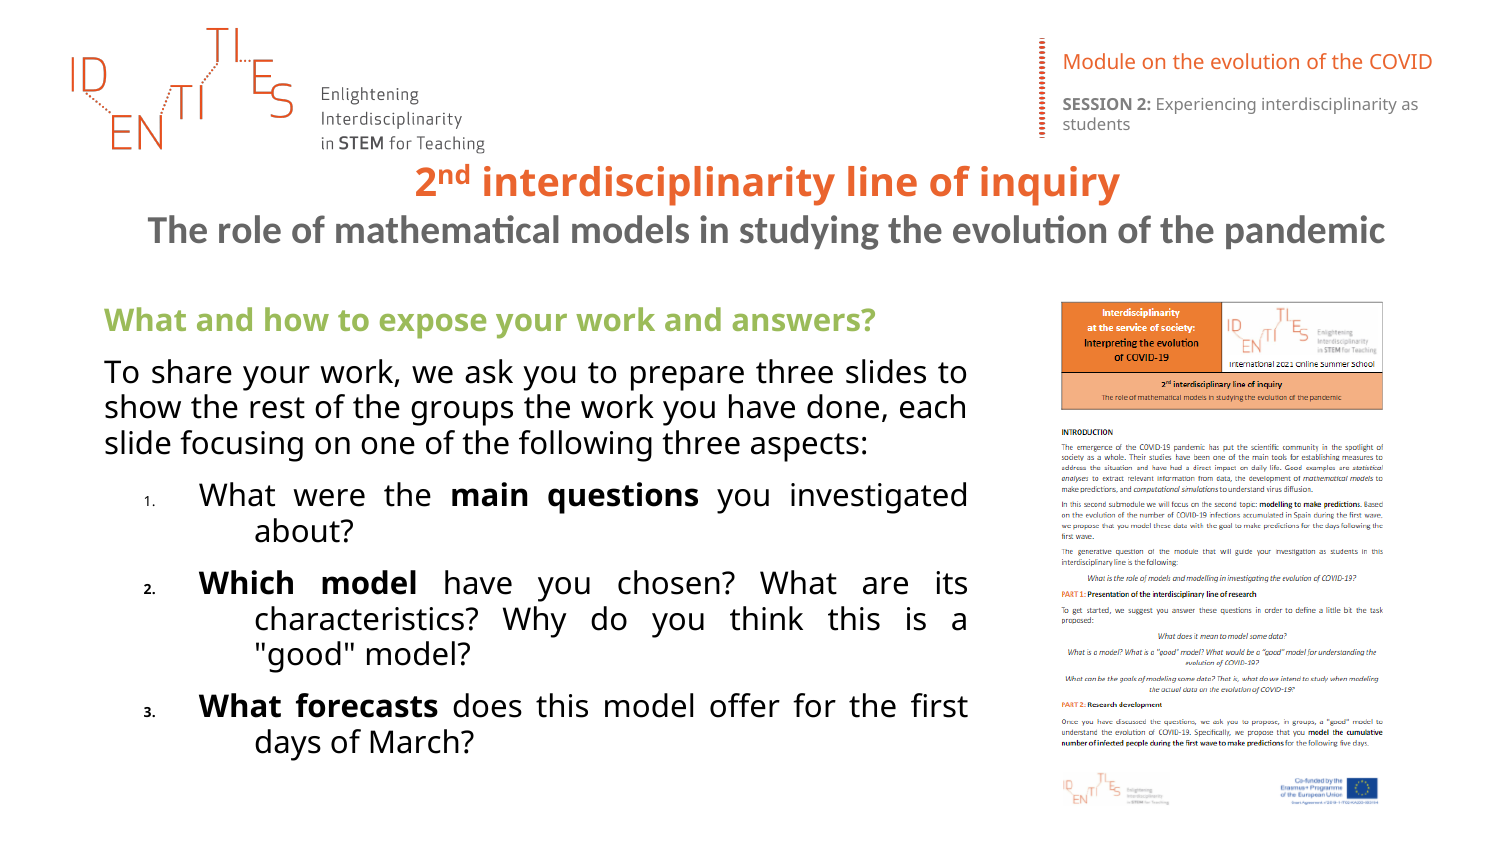

Module on the evolution of the COVID
SESSION 2: Experiencing interdisciplinarity as students
2nd interdisciplinarity line of inquiry
The role of mathematical models in studying the evolution of the pandemic
# What and how to expose your work and answers?
To share your work, we ask you to prepare three slides to show the rest of the groups the work you have done, each slide focusing on one of the following three aspects:
What were the main questions you investigated about?
Which model have you chosen? What are its characteristics? Why do you think this is a "good" model?
What forecasts does this model offer for the first days of March?